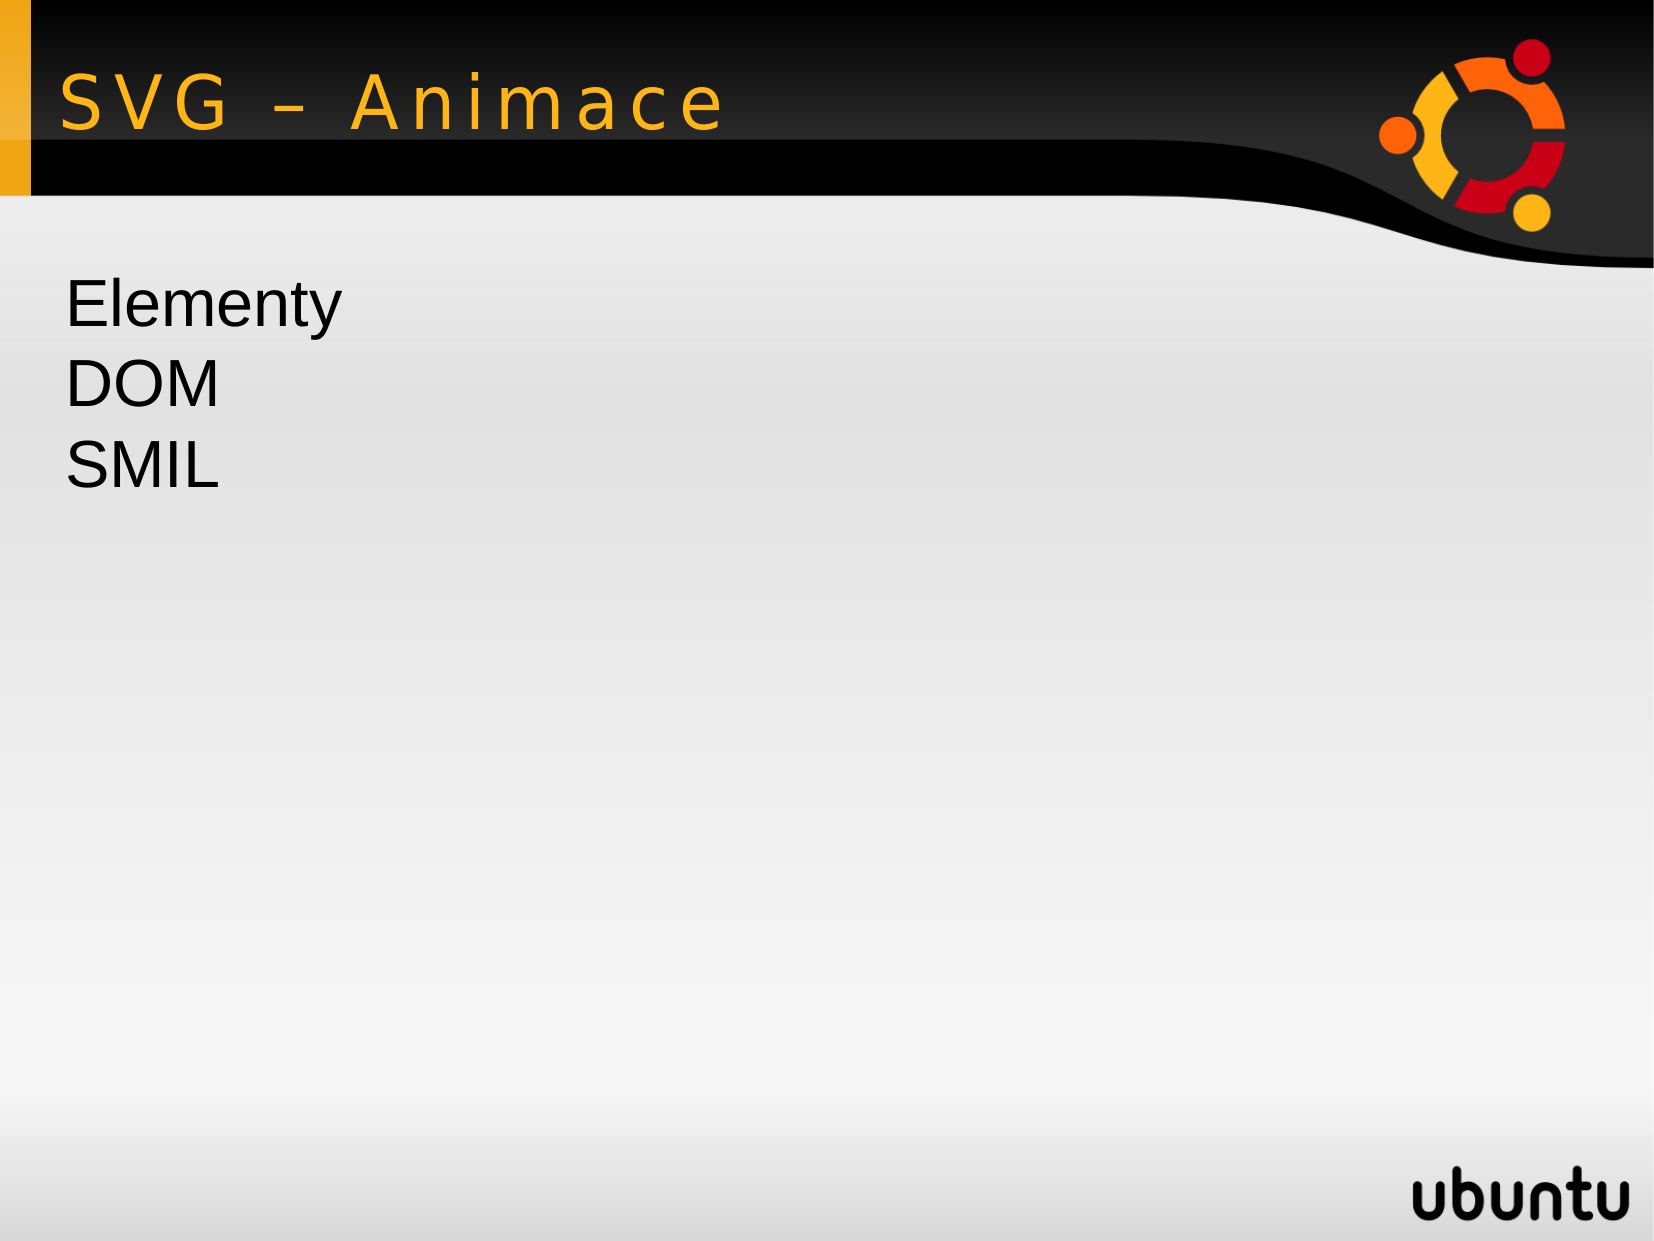

# SVG – Animace
Elementy
DOM
SMIL